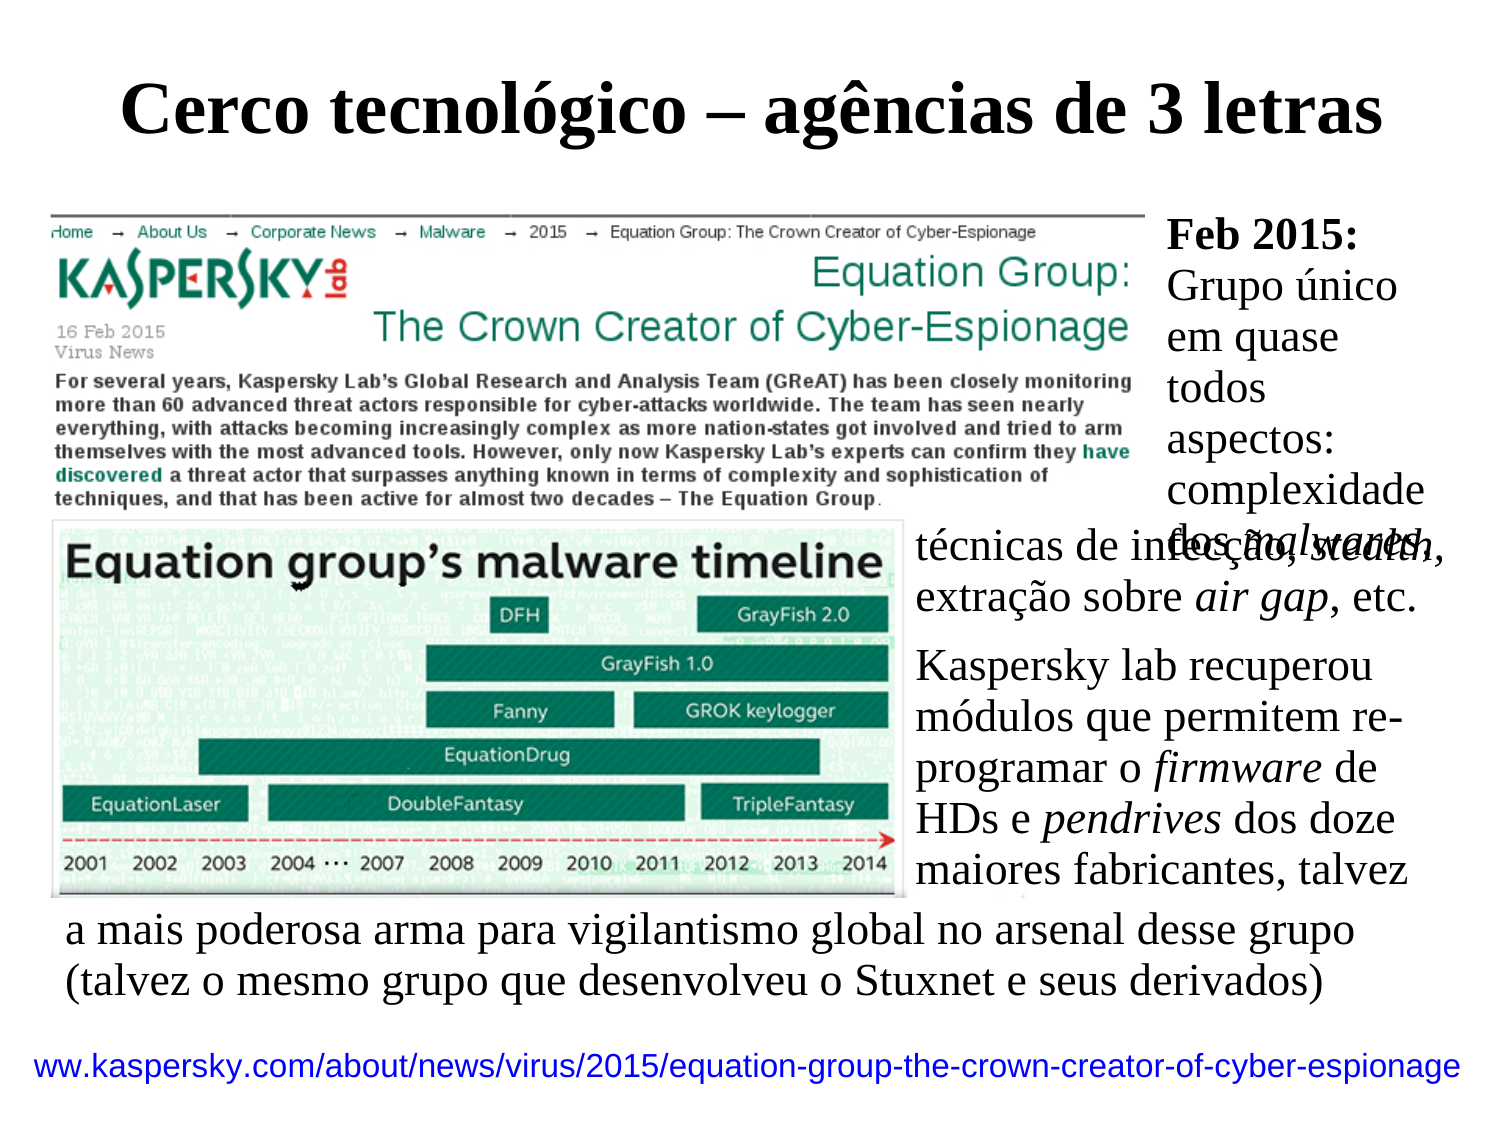

# Cerco tecnológico – agências de 3 letras
Feb 2015:
Grupo único em quase todos aspectos: complexidade dos malwares,
técnicas de infecção, stealth,
extração sobre air gap, etc.
Kaspersky lab recuperou módulos que permitem re-programar o firmware de HDs e pendrives dos doze maiores fabricantes, talvez
a mais poderosa arma para vigilantismo global no arsenal desse grupo
(talvez o mesmo grupo que desenvolveu o Stuxnet e seus derivados)
ww.kaspersky.com/about/news/virus/2015/equation-group-the-crown-creator-of-cyber-espionage